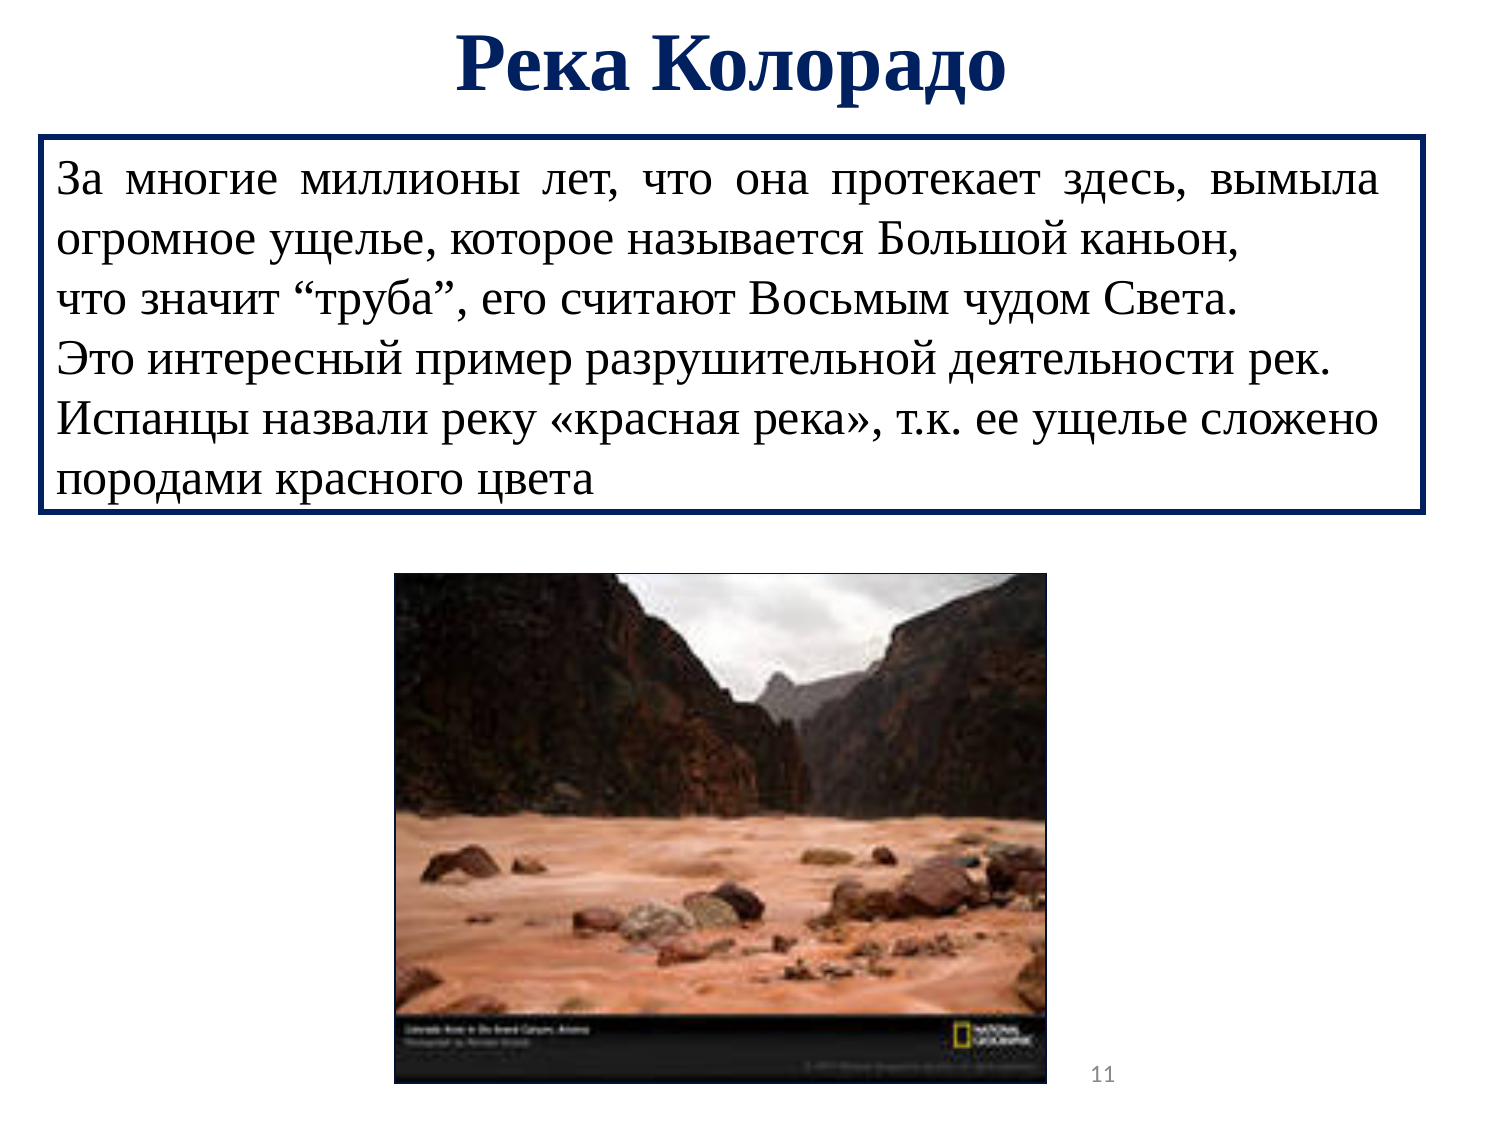

Река Колорадо
За многие миллионы лет, что она протекает здесь, вымыла огромное ущелье, которое называется Большой каньон,
что значит “труба”, его считают Восьмым чудом Света.
Это интересный пример разрушительной деятельности рек.
Испанцы назвали реку «красная река», т.к. ее ущелье сложено
породами красного цвета